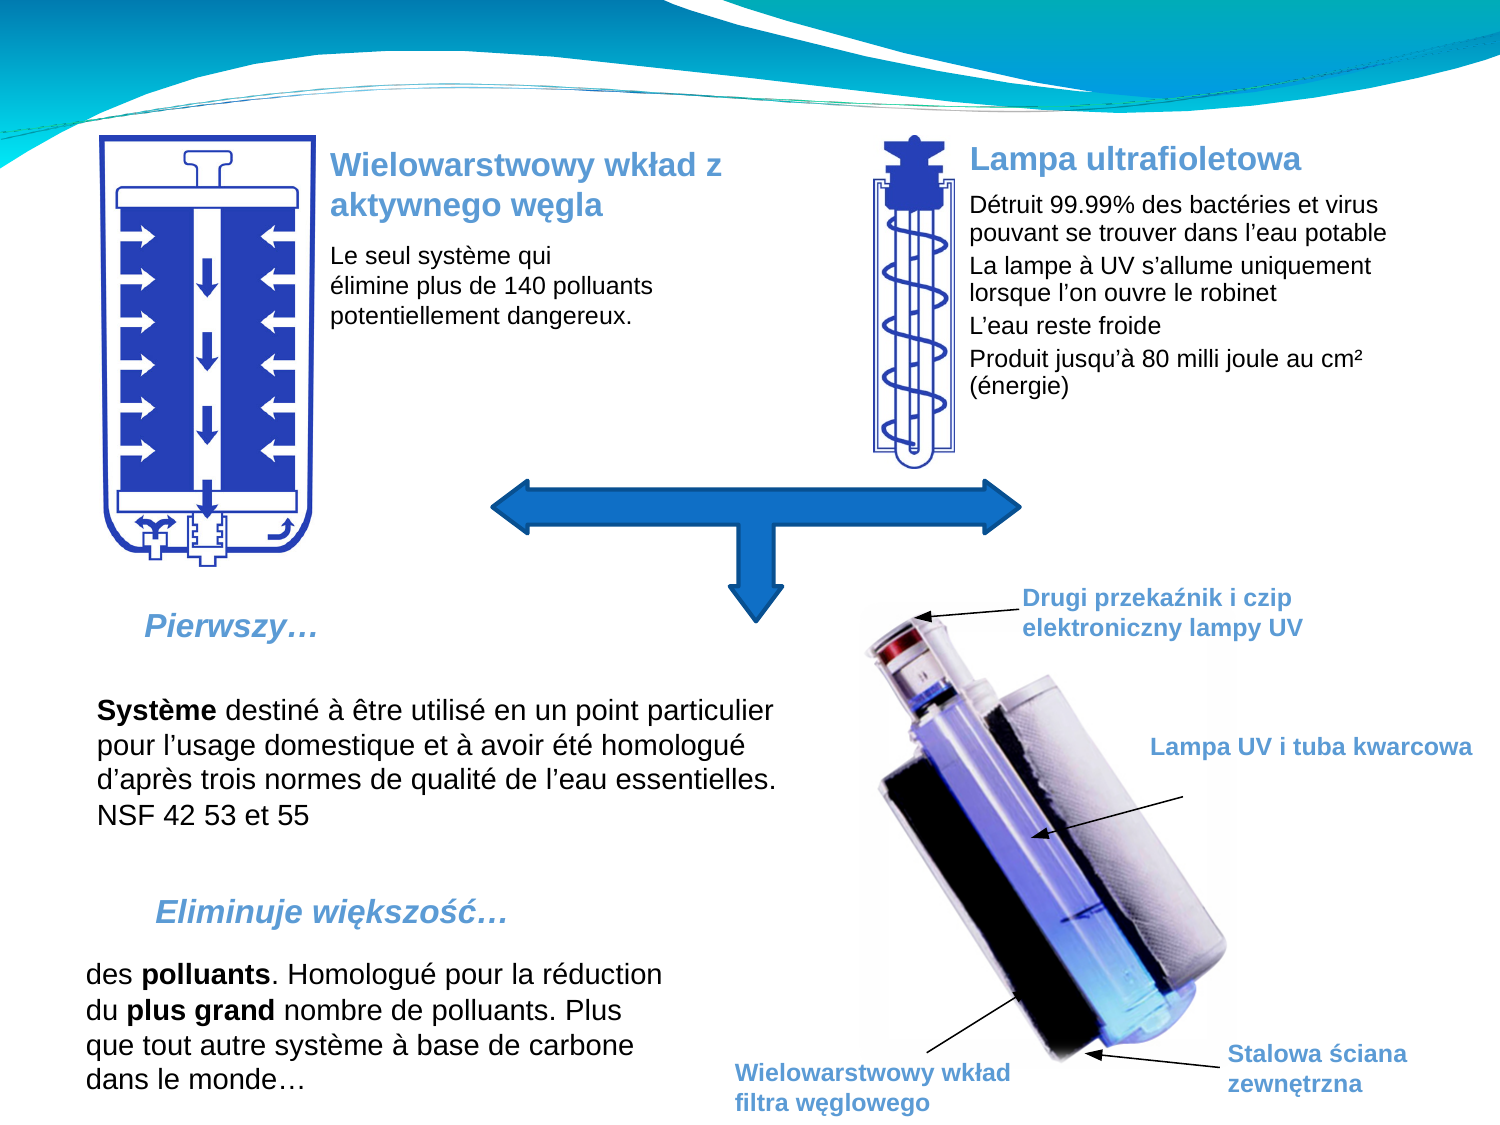

Lampa ultrafioletowa
Wielowarstwowy wkład z aktywnego węgla
Détruit 99.99% des bactéries et virus pouvant se trouver dans l’eau potable
La lampe à UV s’allume uniquement lorsque l’on ouvre le robinet
L’eau reste froide
Produit jusqu’à 80 milli joule au cm² (énergie)
Le seul système qui
élimine plus de 140 polluants potentiellement dangereux.
Drugi przekaźnik i czip elektroniczny lampy UV
Pierwszy…
Système destiné à être utilisé en un point particulier pour l’usage domestique et à avoir été homologué d’après trois normes de qualité de l’eau essentielles. NSF 42 53 et 55
Lampa UV i tuba kwarcowa
Eliminuje większość…
des polluants. Homologué pour la réduction du plus grand nombre de polluants. Plus que tout autre système à base de carbone dans le monde…
Stalowa ściana zewnętrzna
Wielowarstwowy wkład filtra węglowego